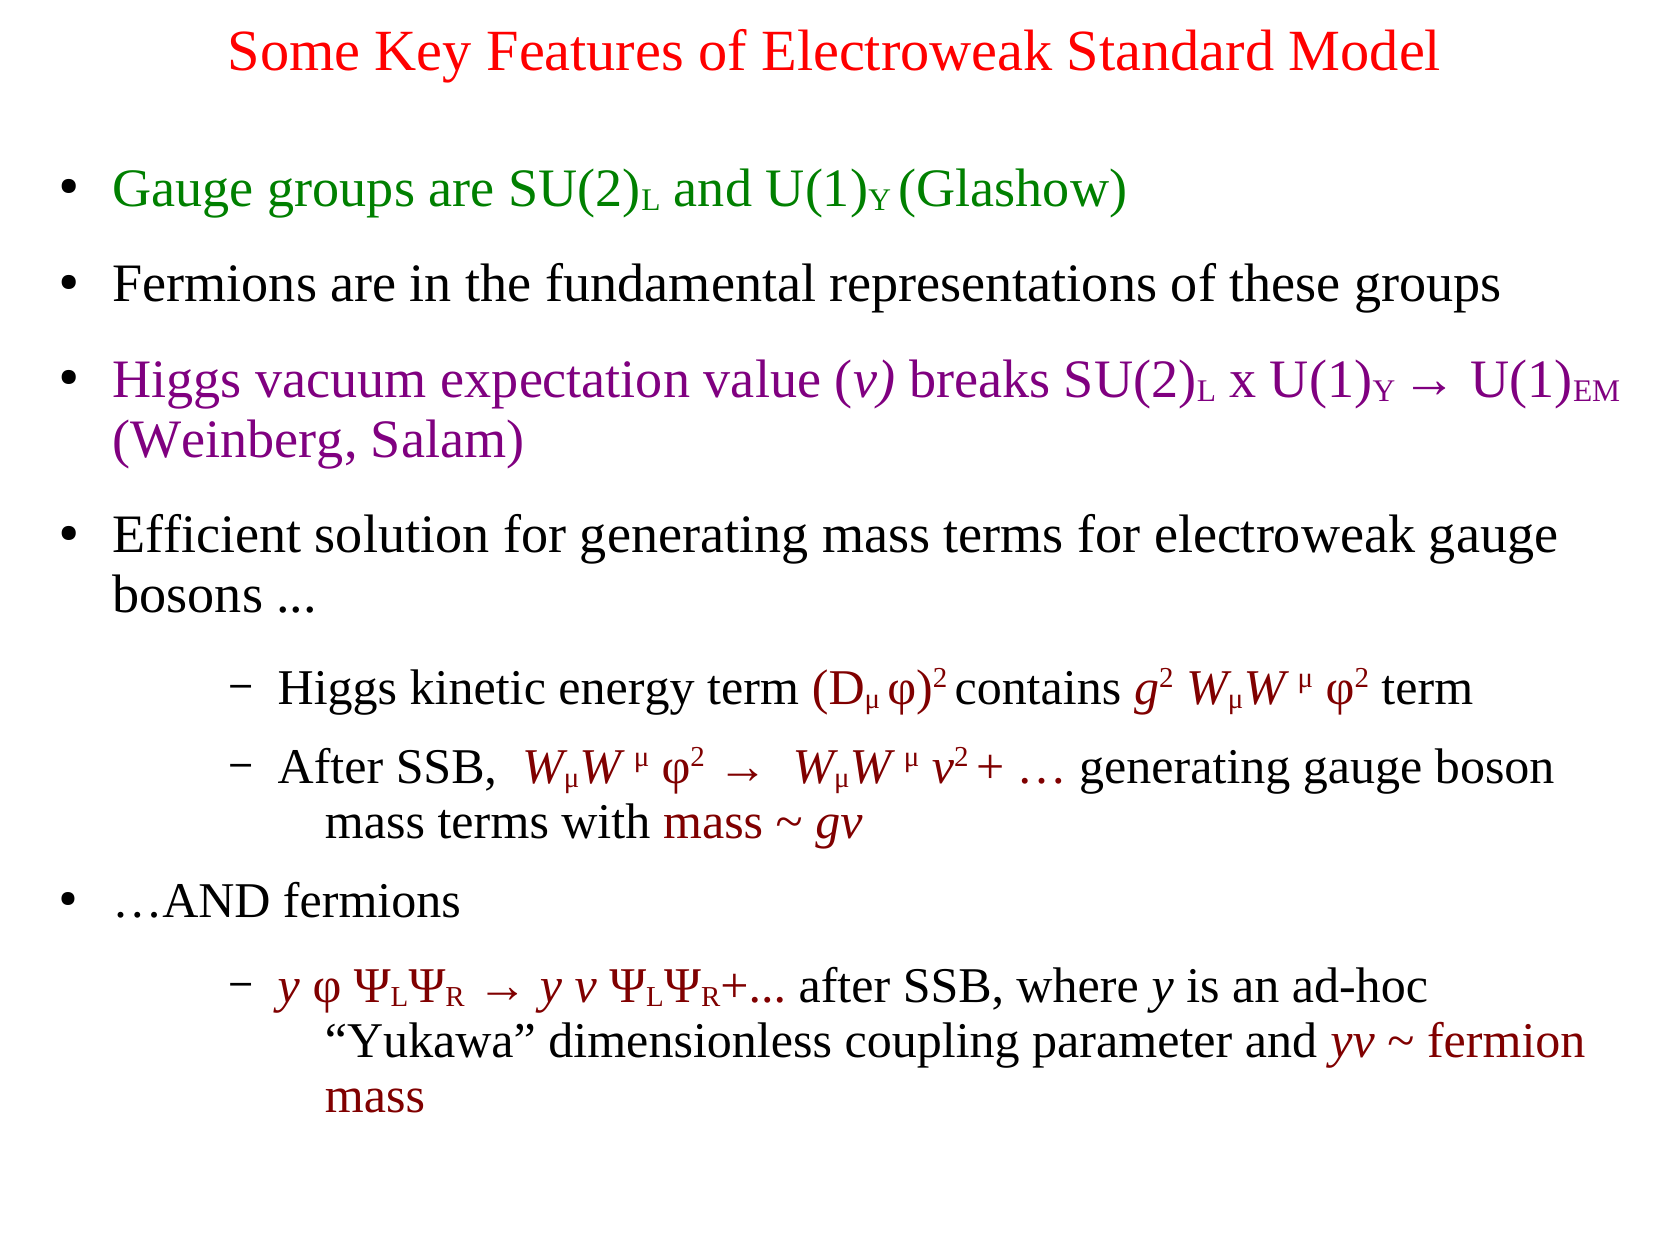

# Some Key Features of Electroweak Standard Model
Gauge groups are SU(2)L and U(1)Y (Glashow)
Fermions are in the fundamental representations of these groups
Higgs vacuum expectation value (v) breaks SU(2)L x U(1)Y → U(1)EM (Weinberg, Salam)
Efficient solution for generating mass terms for electroweak gauge bosons ...
Higgs kinetic energy term (Dμ φ)2 contains g2 WμW μ φ2 term
After SSB, WμW μ φ2 → WμW μ v2 + … generating gauge boson mass terms with mass ~ gv
…AND fermions
y φ ΨLΨR → y v ΨLΨR+... after SSB, where y is an ad-hoc “Yukawa” dimensionless coupling parameter and yv ~ fermion mass